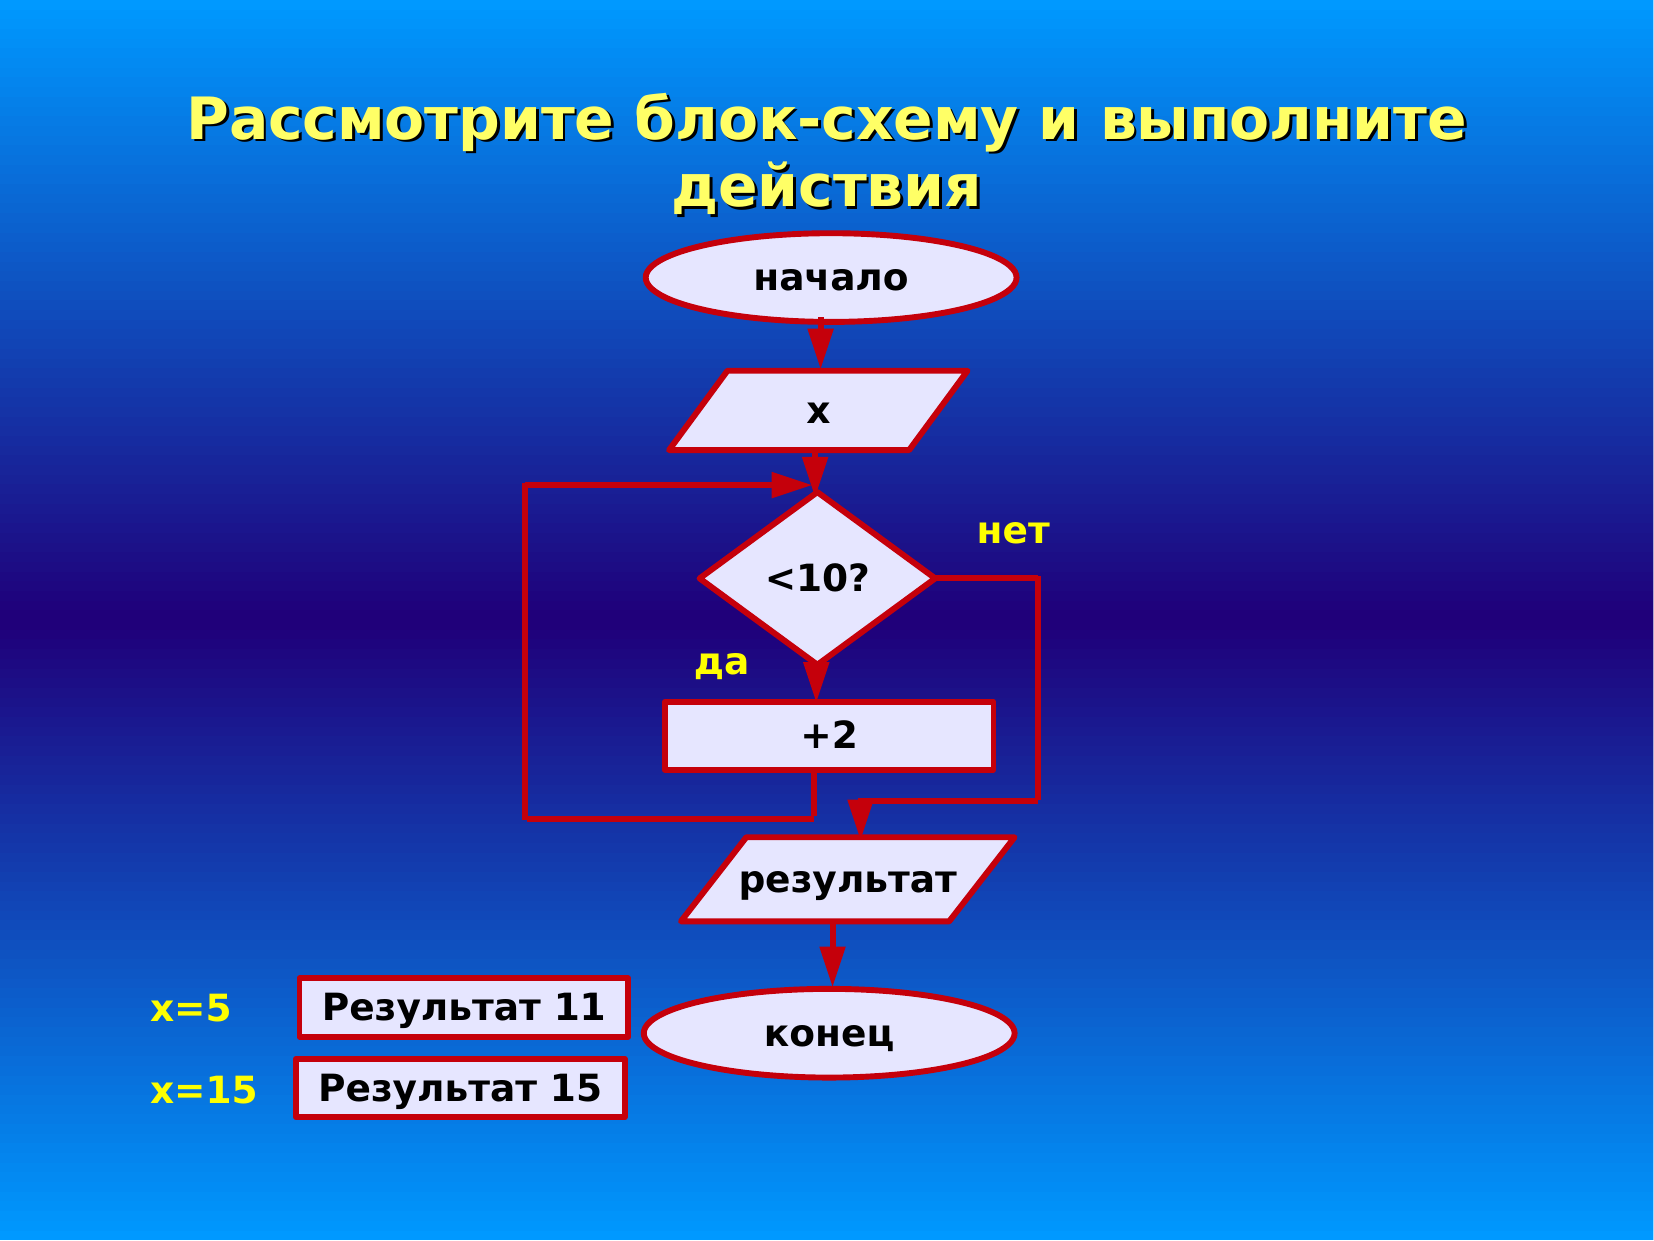

# Рассмотрите блок-схему и выполните действия
начало
х
<10?
нет
да
+2
результат
Результат 11
х=5
конец
Результат 15
х=15